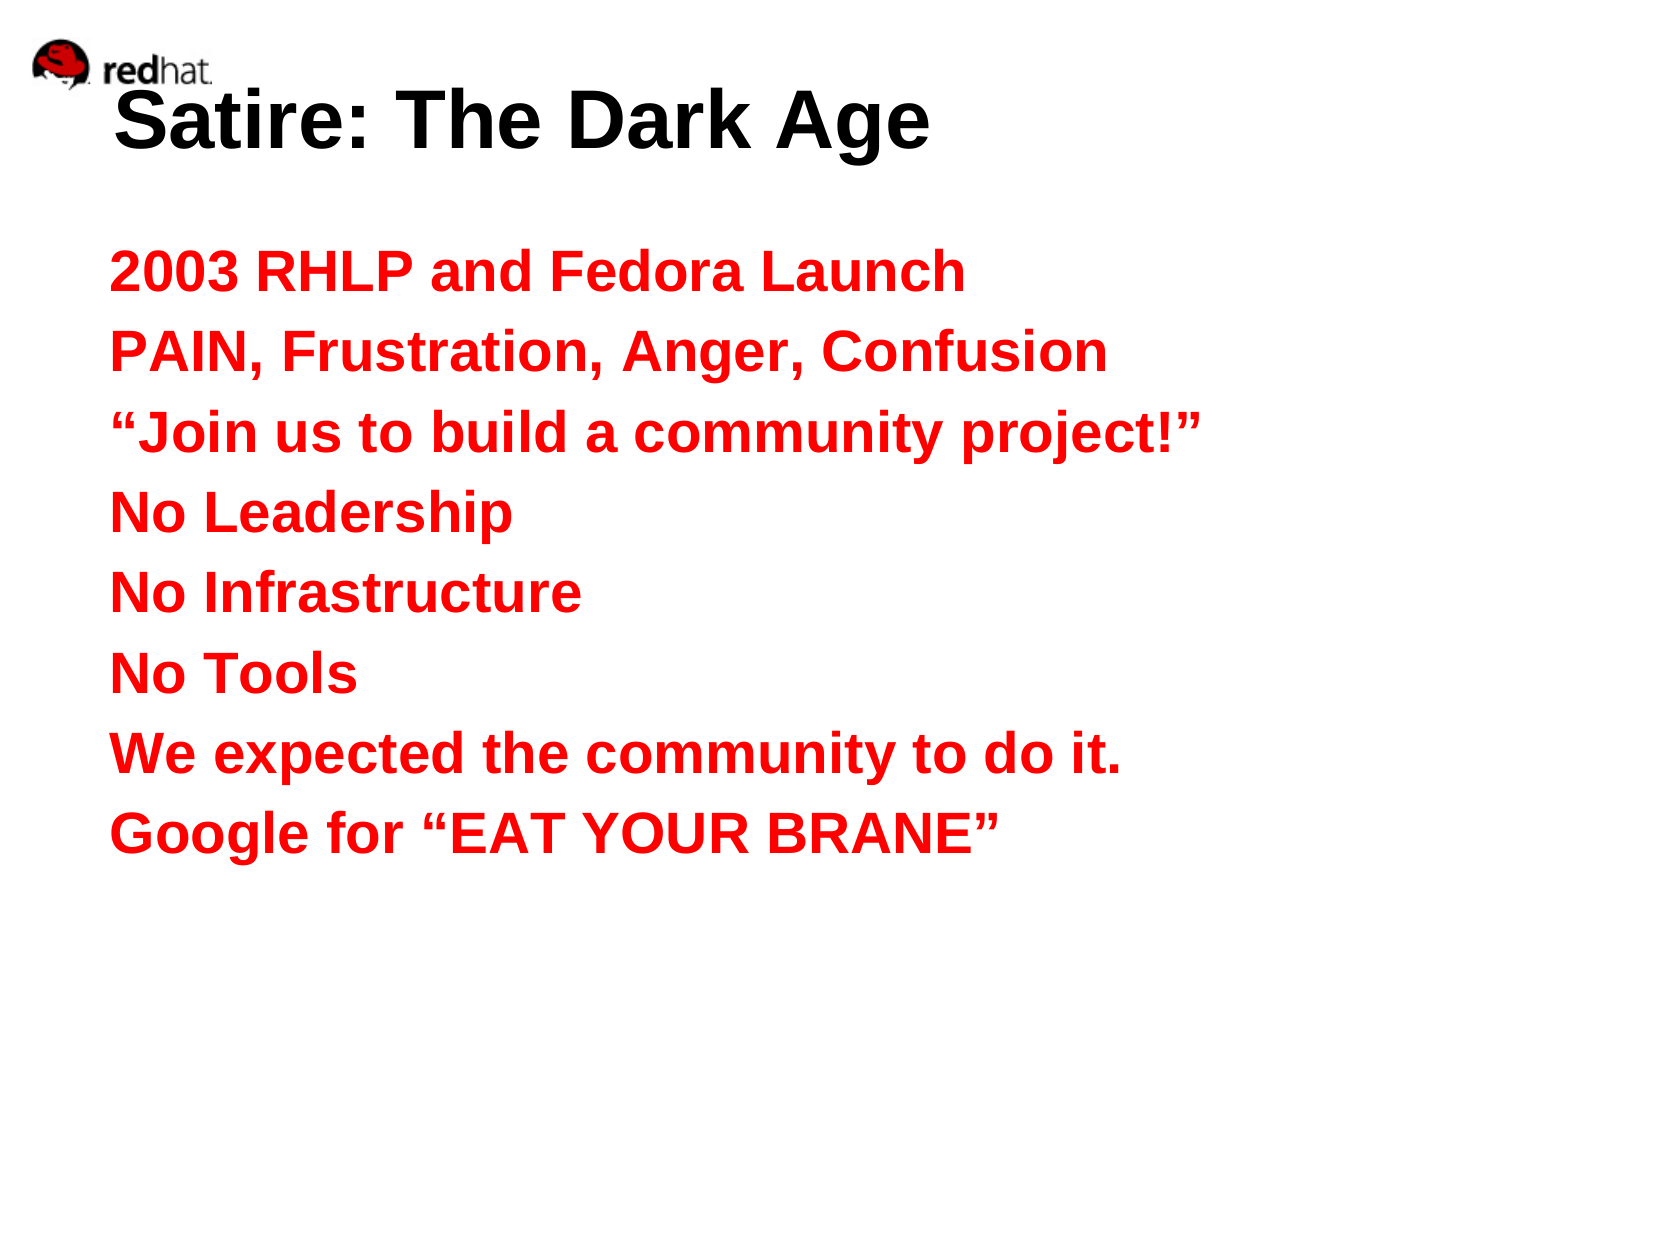

# Satire: The Dark Age
2003 RHLP and Fedora Launch
PAIN, Frustration, Anger, Confusion
“Join us to build a community project!”
No Leadership
No Infrastructure
No Tools
We expected the community to do it.
Google for “EAT YOUR BRANE”